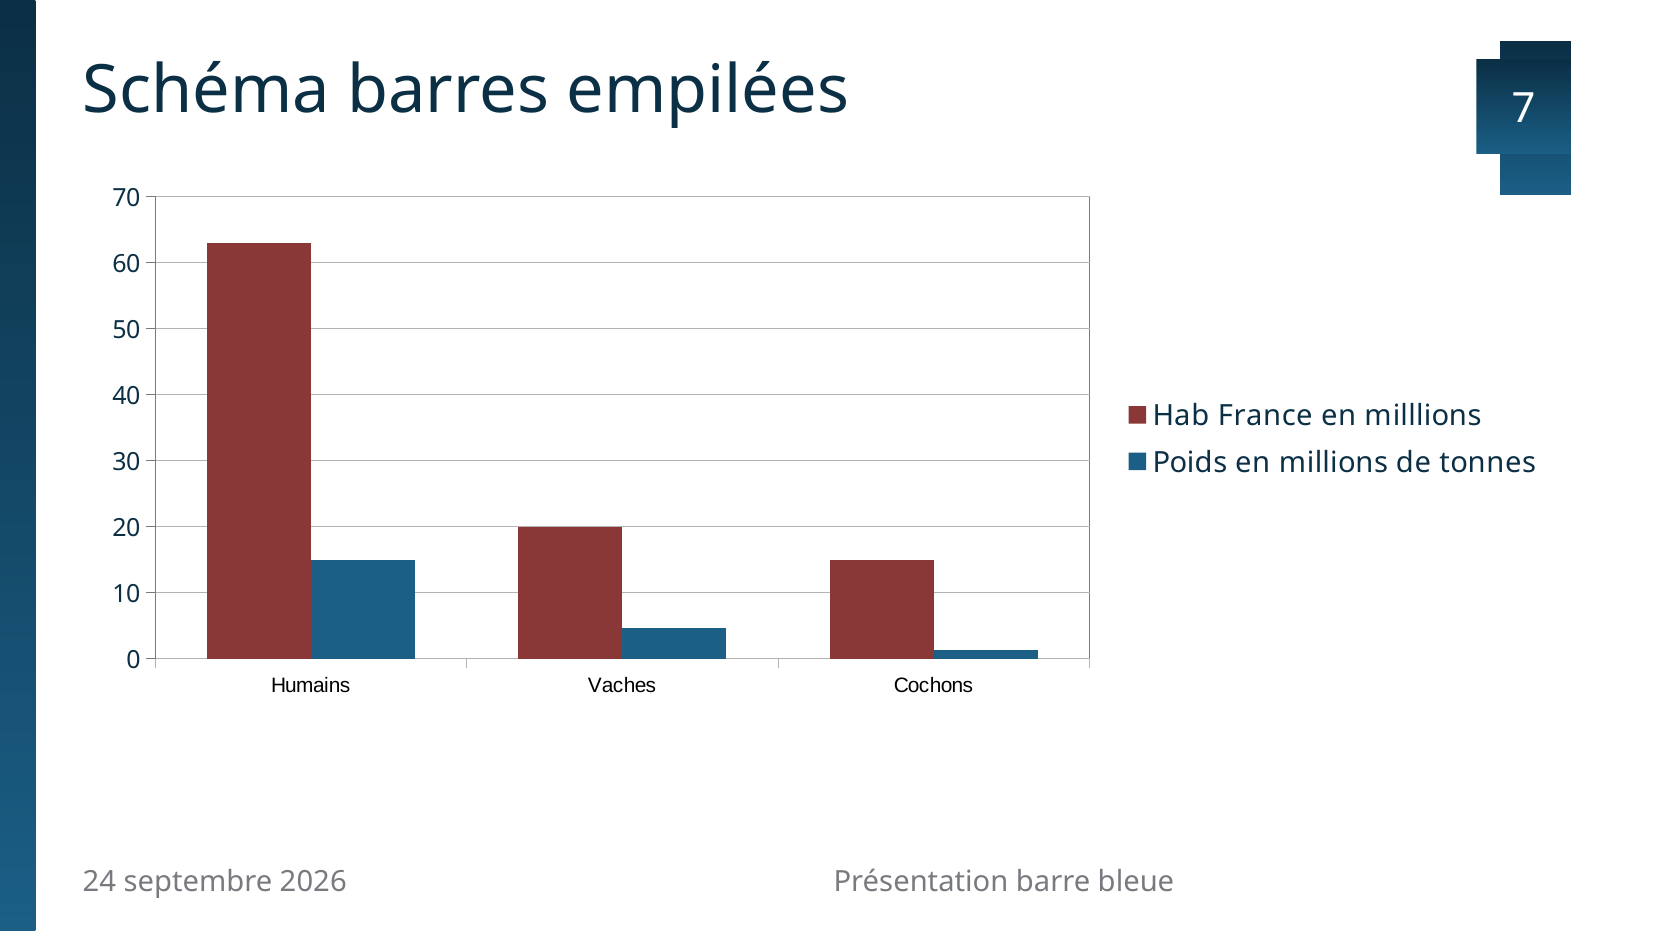

# Schéma barres empilées
### Chart
| Category | Hab France en milllions | Poids en millions de tonnes |
|---|---|---|
| Humains | 63.0 | 15.0 |
| Vaches | 20.0 | 4.7 |
| Cochons | 15.0 | 1.3 |
Présentation barre bleue